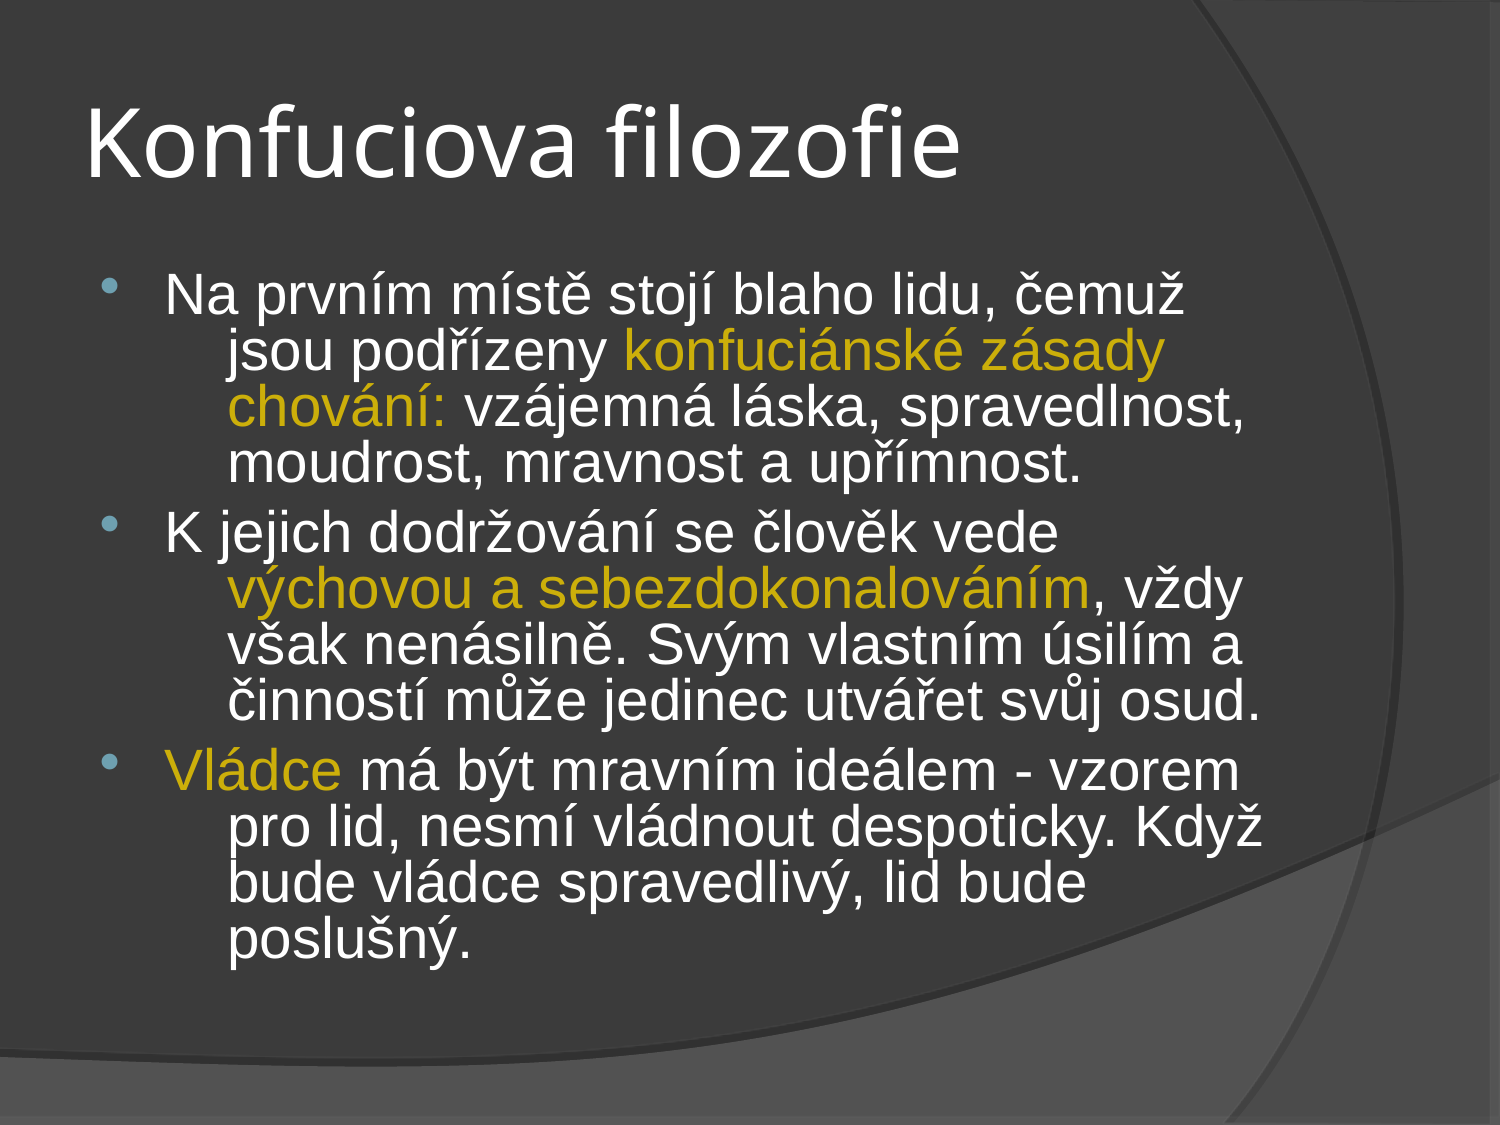

# Konfuciova filozofie
Na prvním místě stojí blaho lidu, čemuž jsou podřízeny konfuciánské zásady chování: vzájemná láska, spravedlnost, moudrost, mravnost a upřímnost.
K jejich dodržování se člověk vede výchovou a sebezdokonalováním, vždy však nenásilně. Svým vlastním úsilím a činností může jedinec utvářet svůj osud.
Vládce má být mravním ideálem - vzorem pro lid, nesmí vládnout despoticky. Když bude vládce spravedlivý, lid bude poslušný.